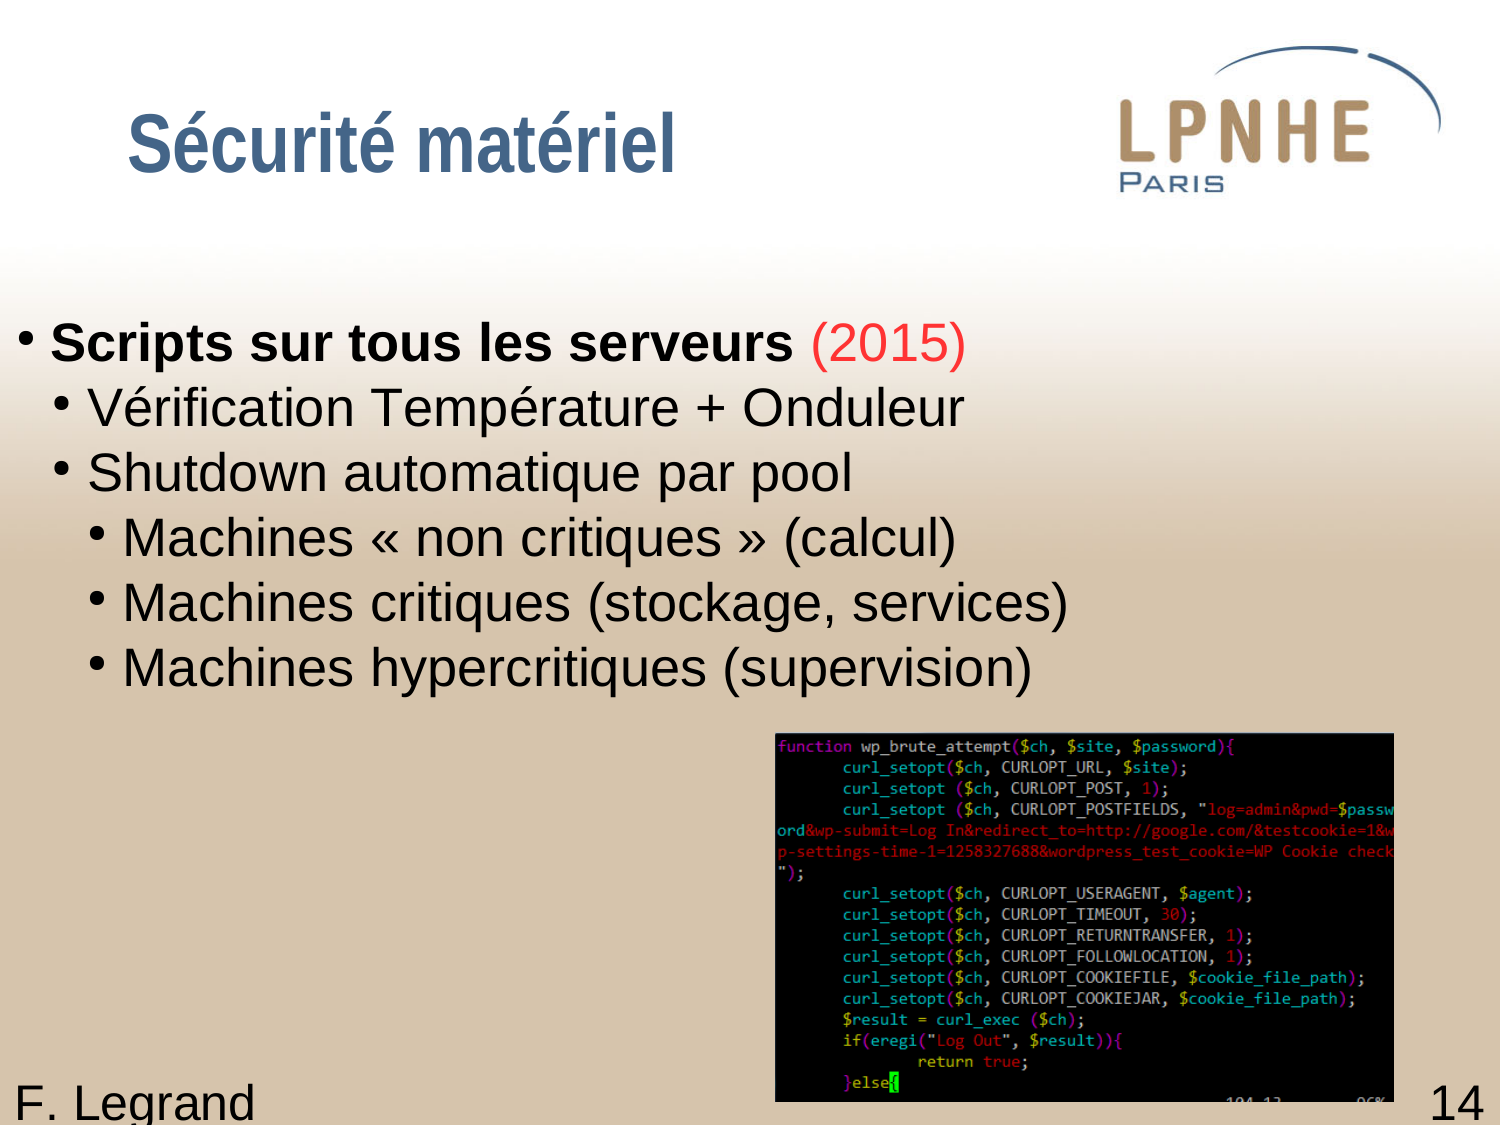

# Sécurité matériel
 Scripts sur tous les serveurs (2015)
Vérification Température + Onduleur
Shutdown automatique par pool
Machines « non critiques » (calcul)
Machines critiques (stockage, services)
Machines hypercritiques (supervision)
14